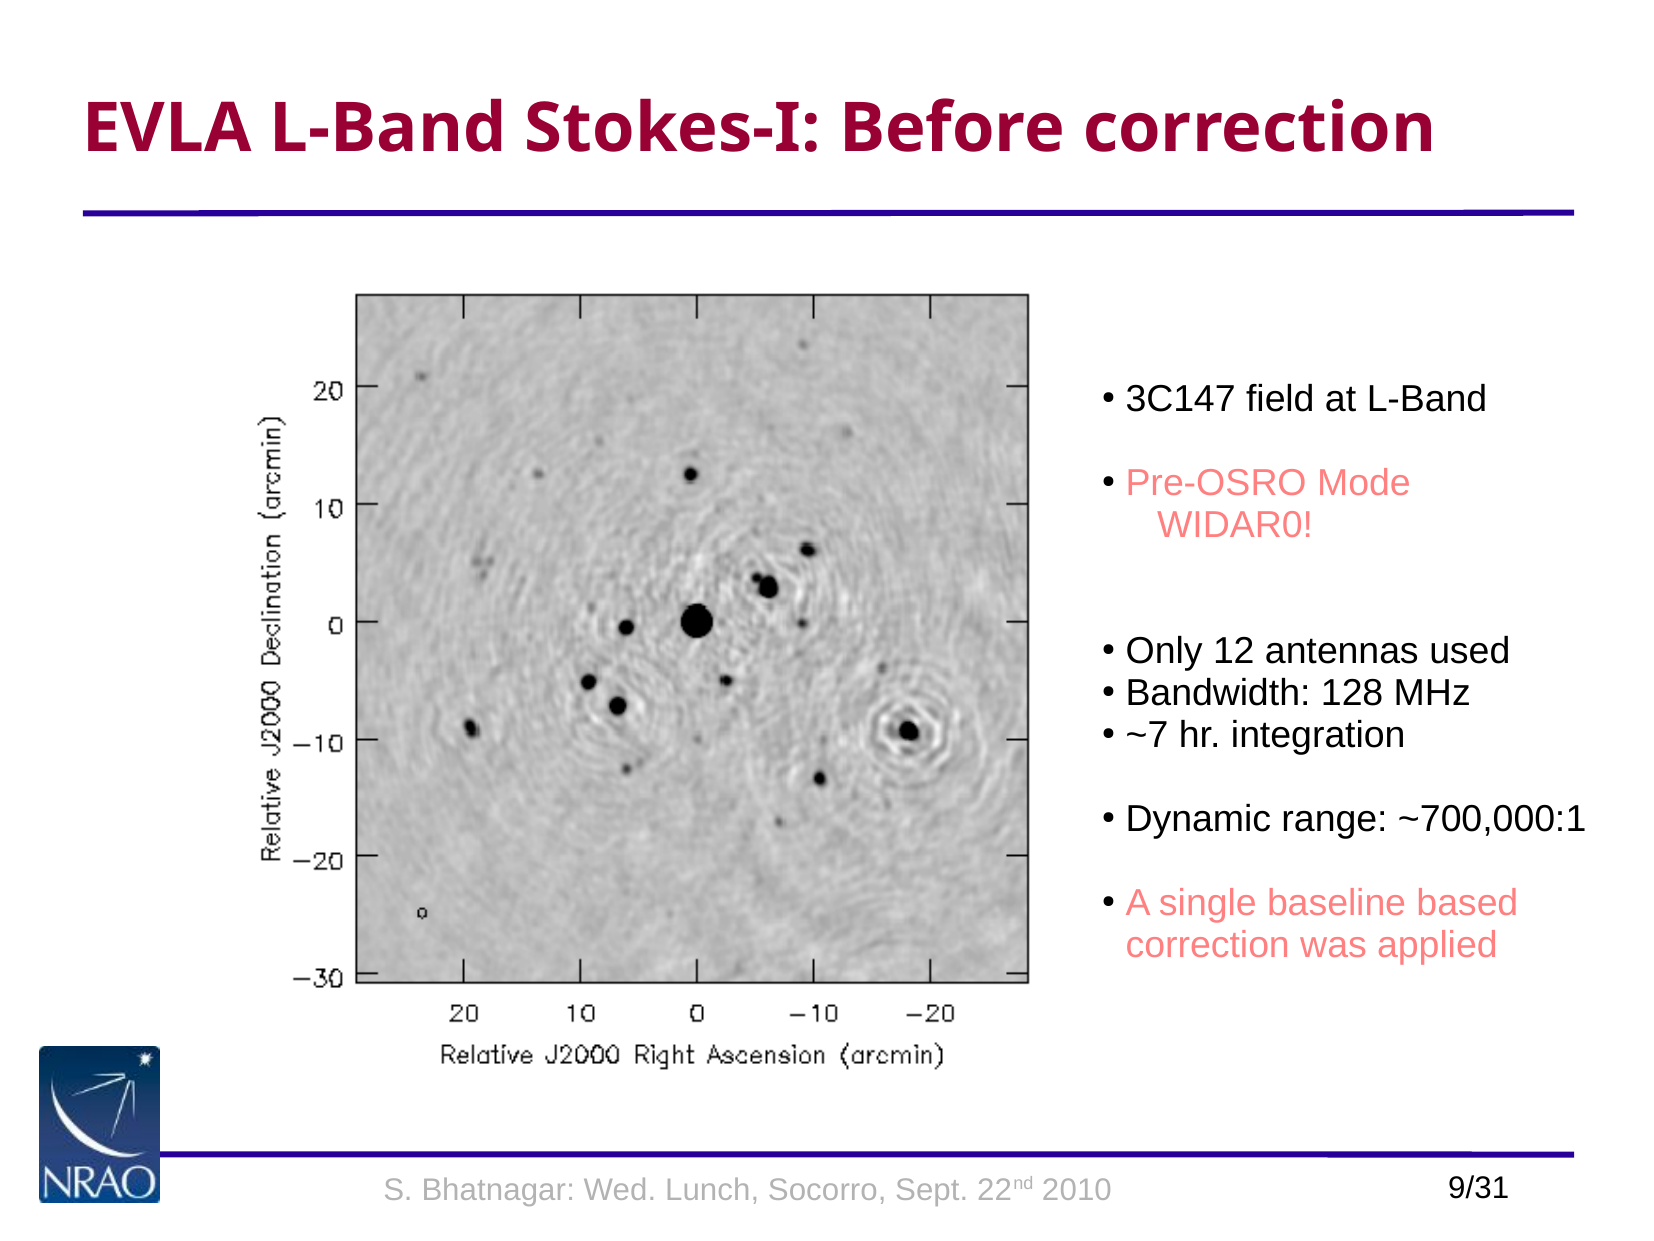

EVLA L-Band Stokes-I: Before correction
#
 3C147 field at L-Band
 Pre-OSRO Mode
 WIDAR0!
 Only 12 antennas used
 Bandwidth: 128 MHz
 ~7 hr. integration
 Dynamic range: ~700,000:1
 A single baseline based
 correction was applied